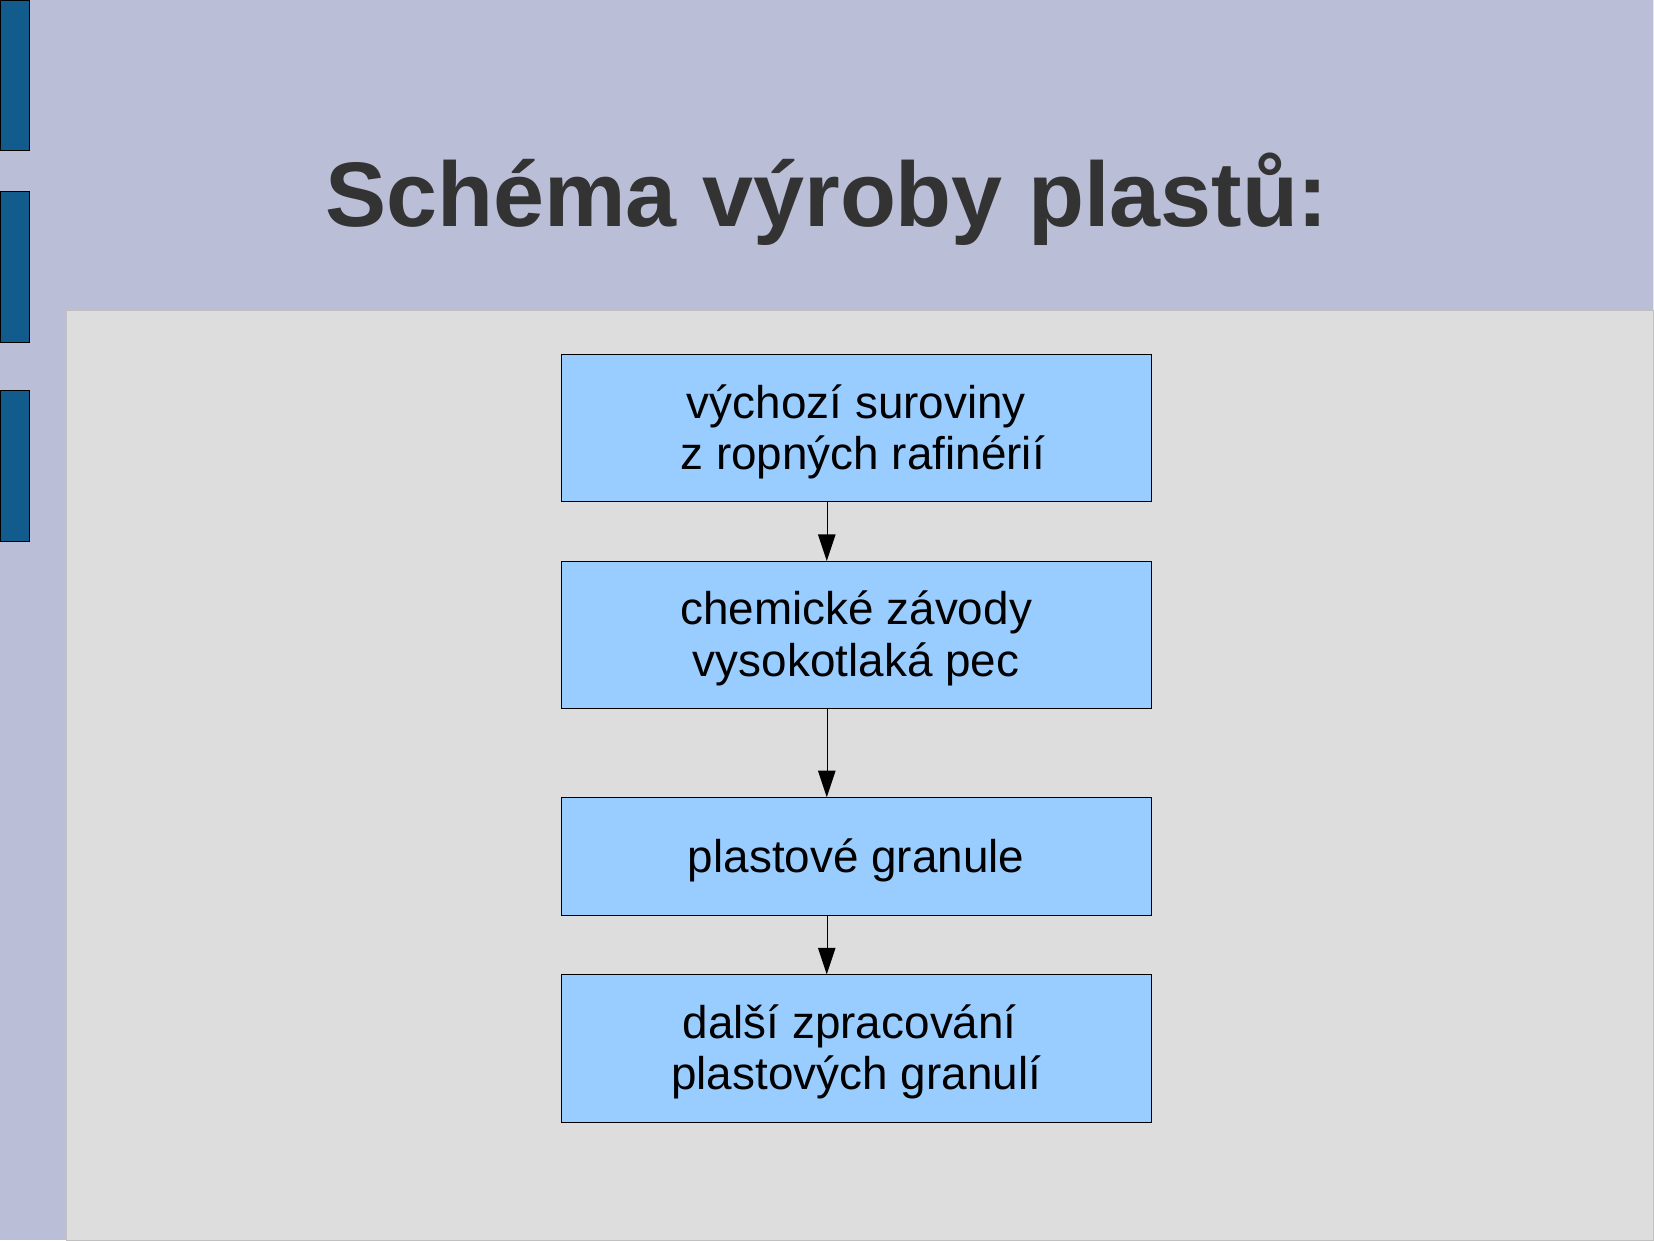

# Schéma výroby plastů:
výchozí suroviny
 z ropných rafinérií
chemické závody
vysokotlaká pec
plastové granule
další zpracování
plastových granulí